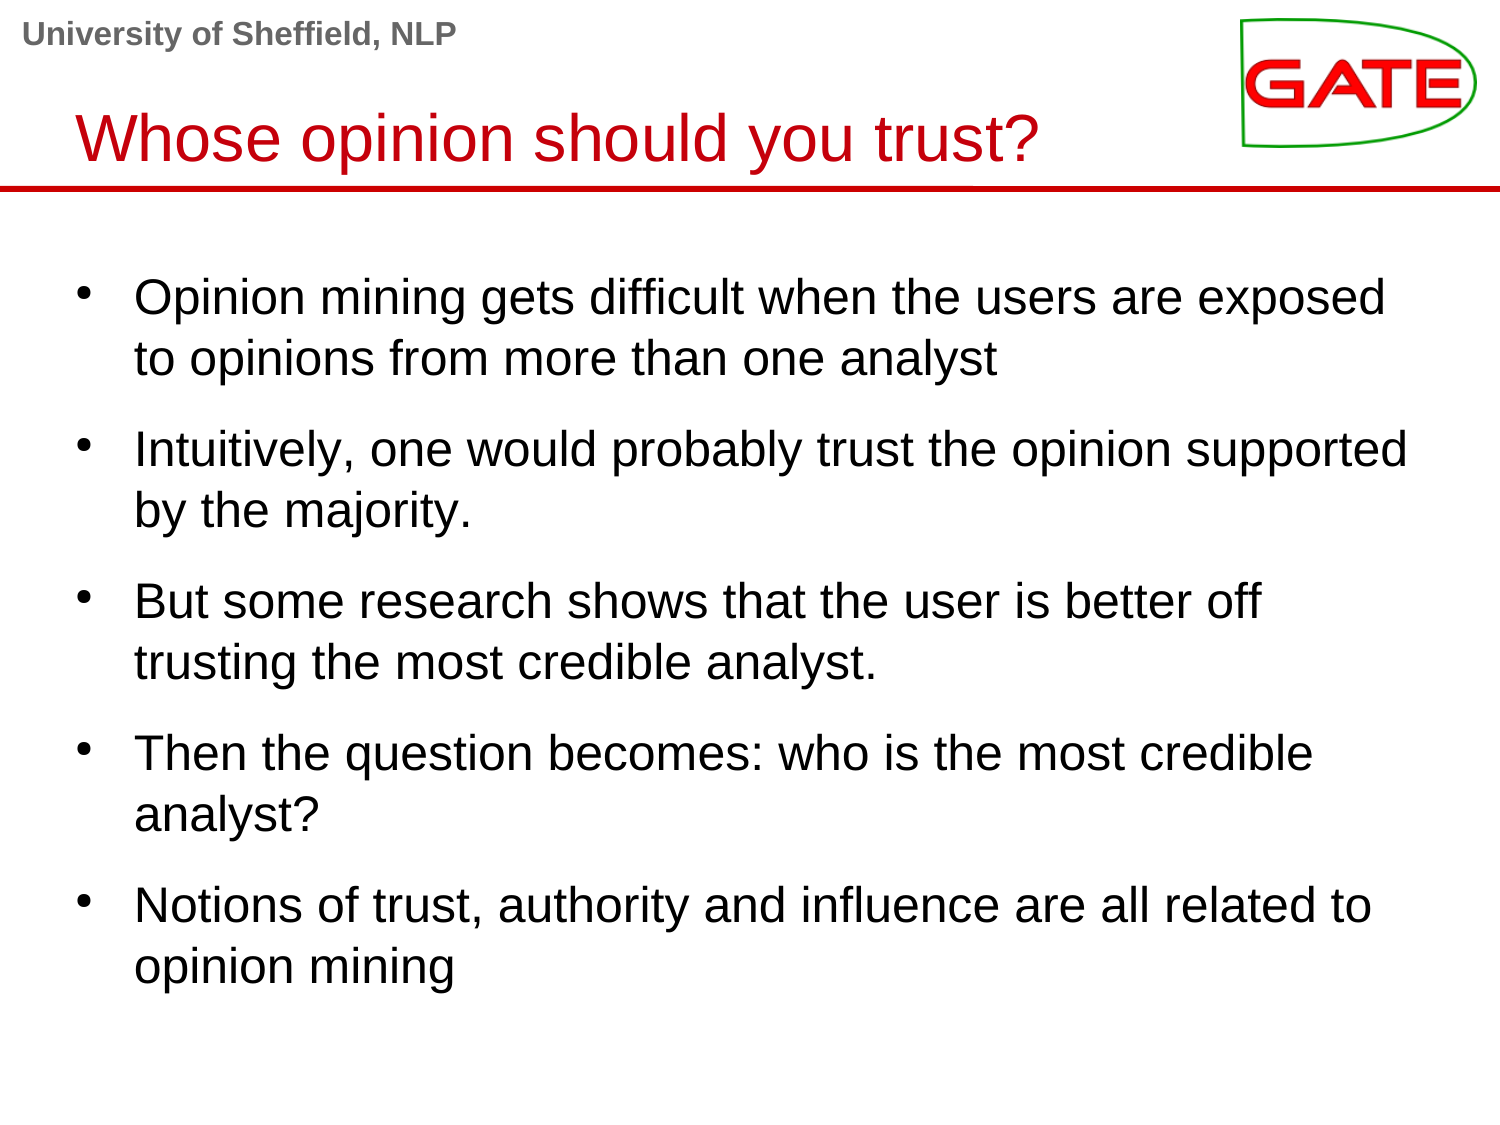

# Whose opinion should you trust?
Opinion mining gets difficult when the users are exposed to opinions from more than one analyst
Intuitively, one would probably trust the opinion supported by the majority.
But some research shows that the user is better off trusting the most credible analyst.
Then the question becomes: who is the most credible analyst?
Notions of trust, authority and influence are all related to opinion mining